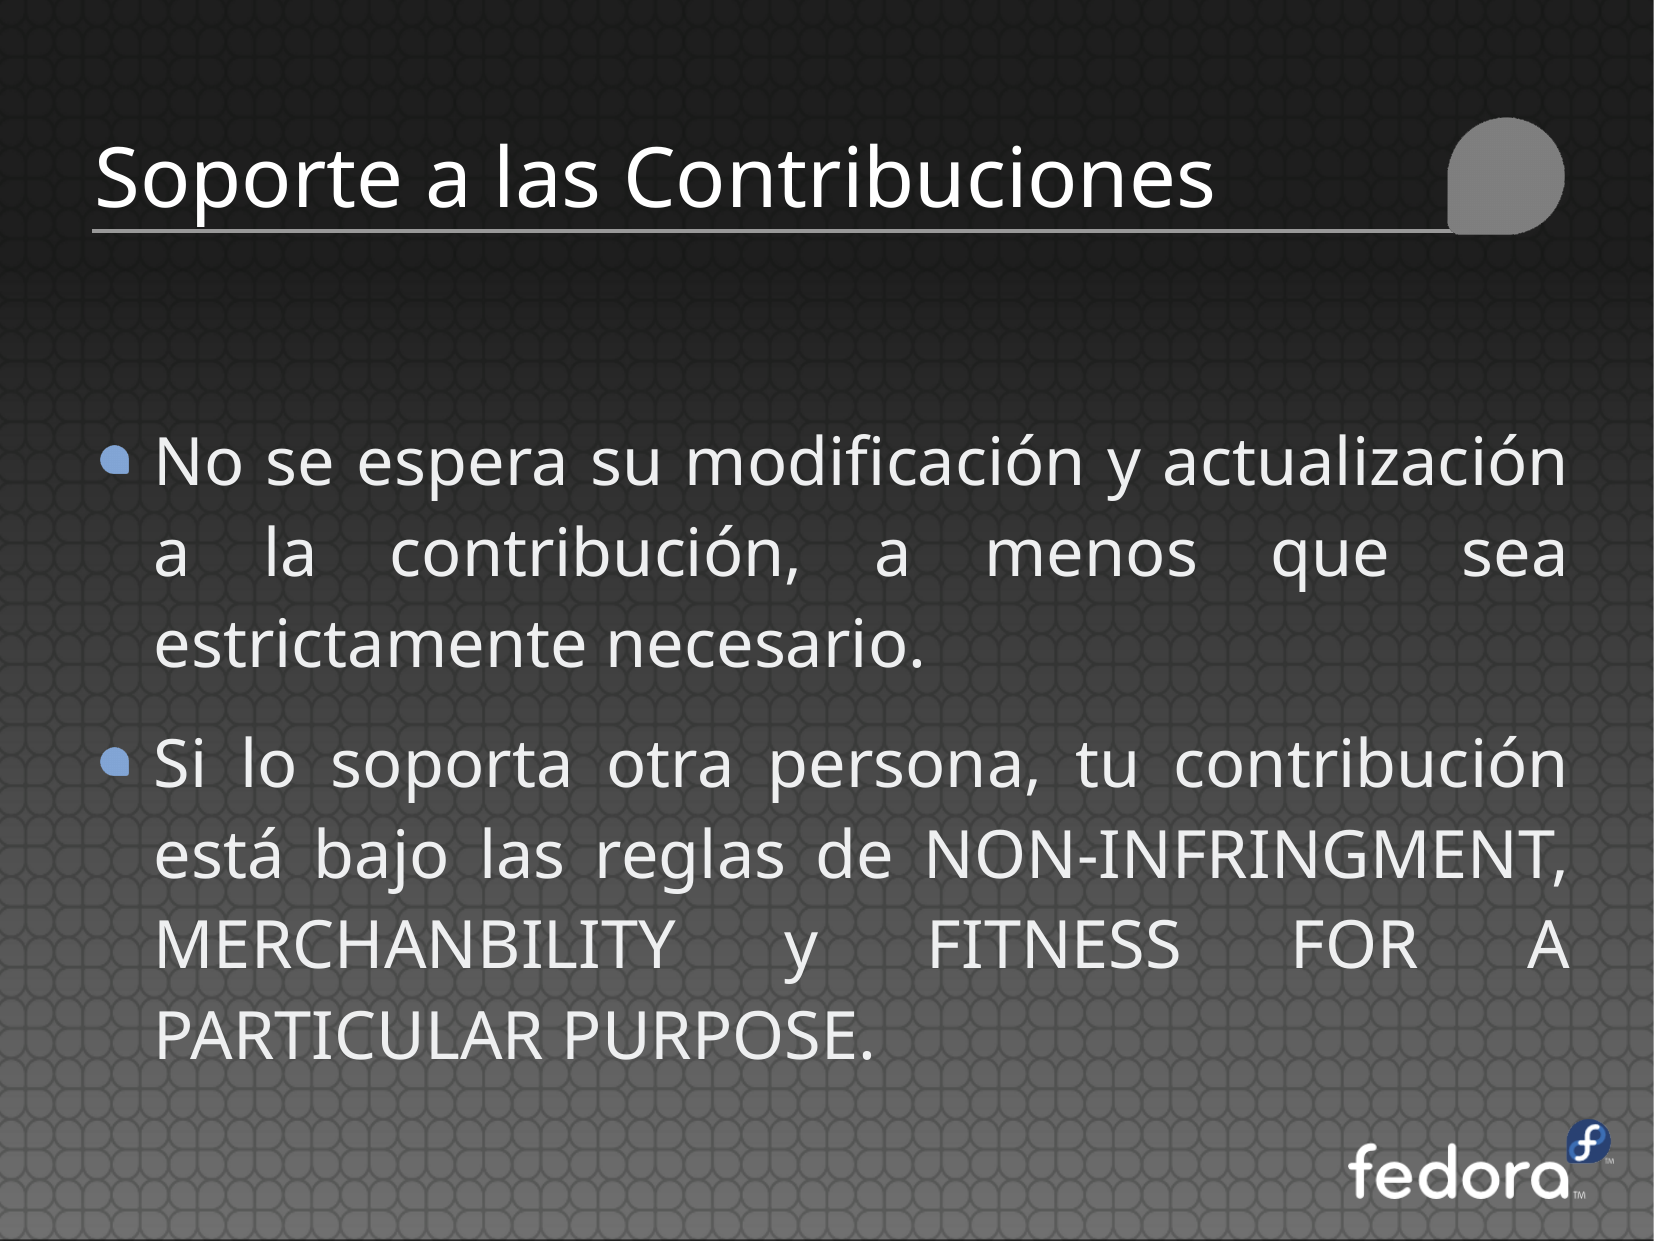

Soporte a las Contribuciones
# No se espera su modificación y actualización a la contribución, a menos que sea estrictamente necesario.
Si lo soporta otra persona, tu contribución está bajo las reglas de NON-INFRINGMENT, MERCHANBILITY y FITNESS FOR A PARTICULAR PURPOSE.